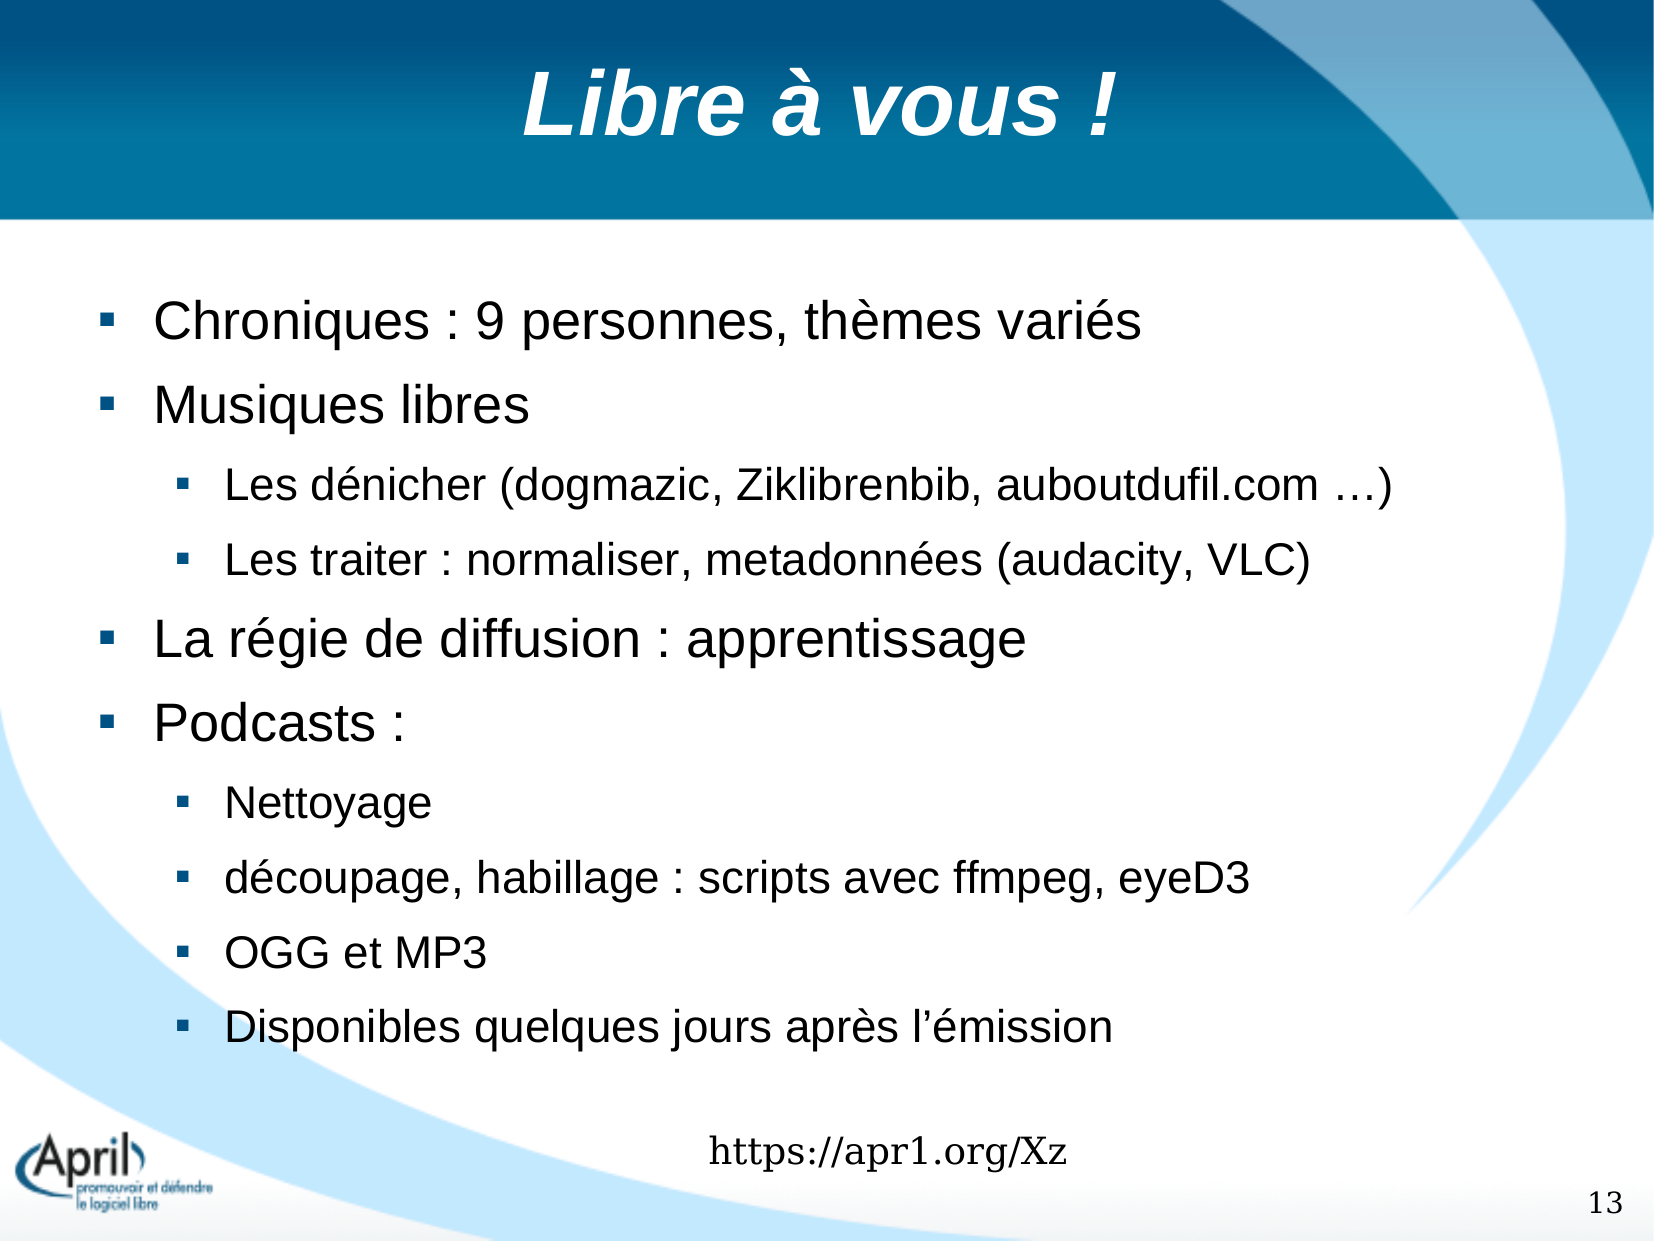

# Libre à vous !
Chroniques : 9 personnes, thèmes variés
Musiques libres
Les dénicher (dogmazic, Ziklibrenbib, auboutdufil.com …)
Les traiter : normaliser, metadonnées (audacity, VLC)
La régie de diffusion : apprentissage
Podcasts :
Nettoyage
découpage, habillage : scripts avec ffmpeg, eyeD3
OGG et MP3
Disponibles quelques jours après l’émission
13